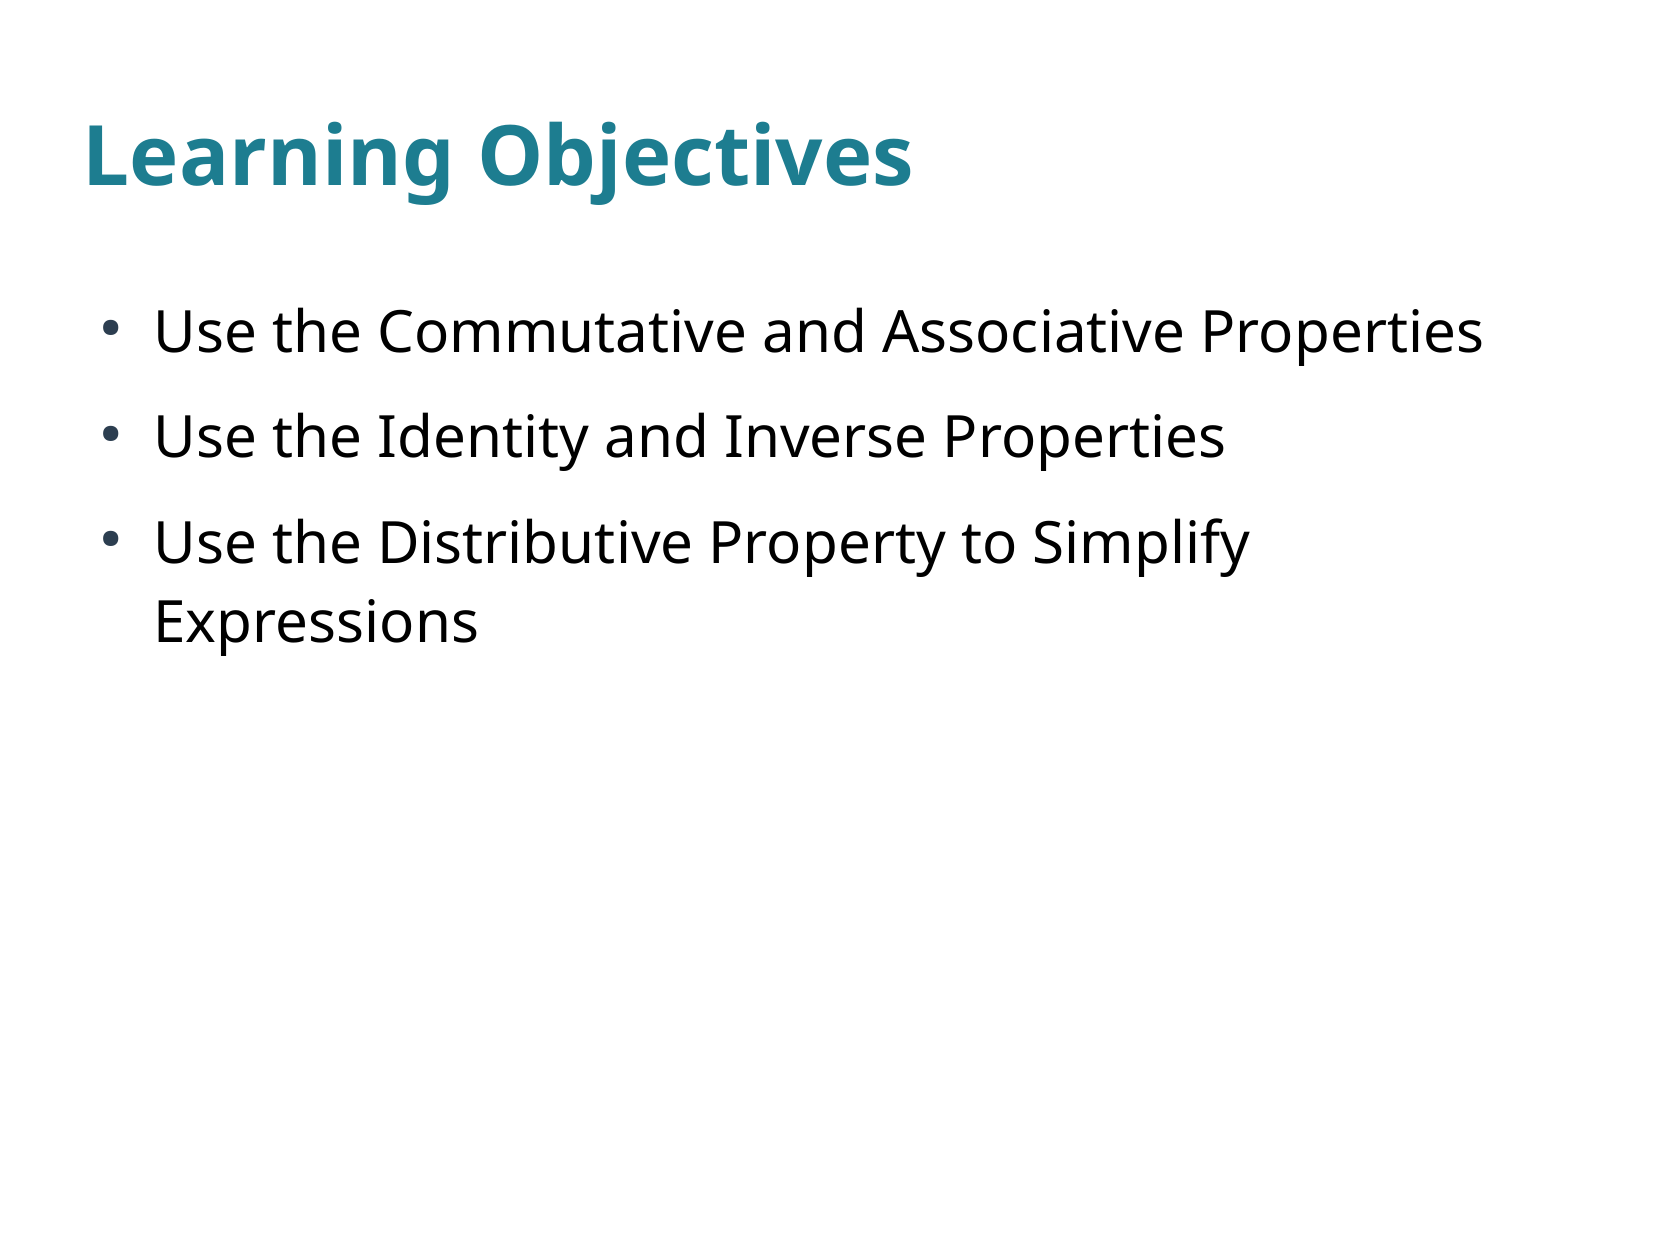

# Learning Objectives
Use the Commutative and Associative Properties
Use the Identity and Inverse Properties
Use the Distributive Property to Simplify Expressions